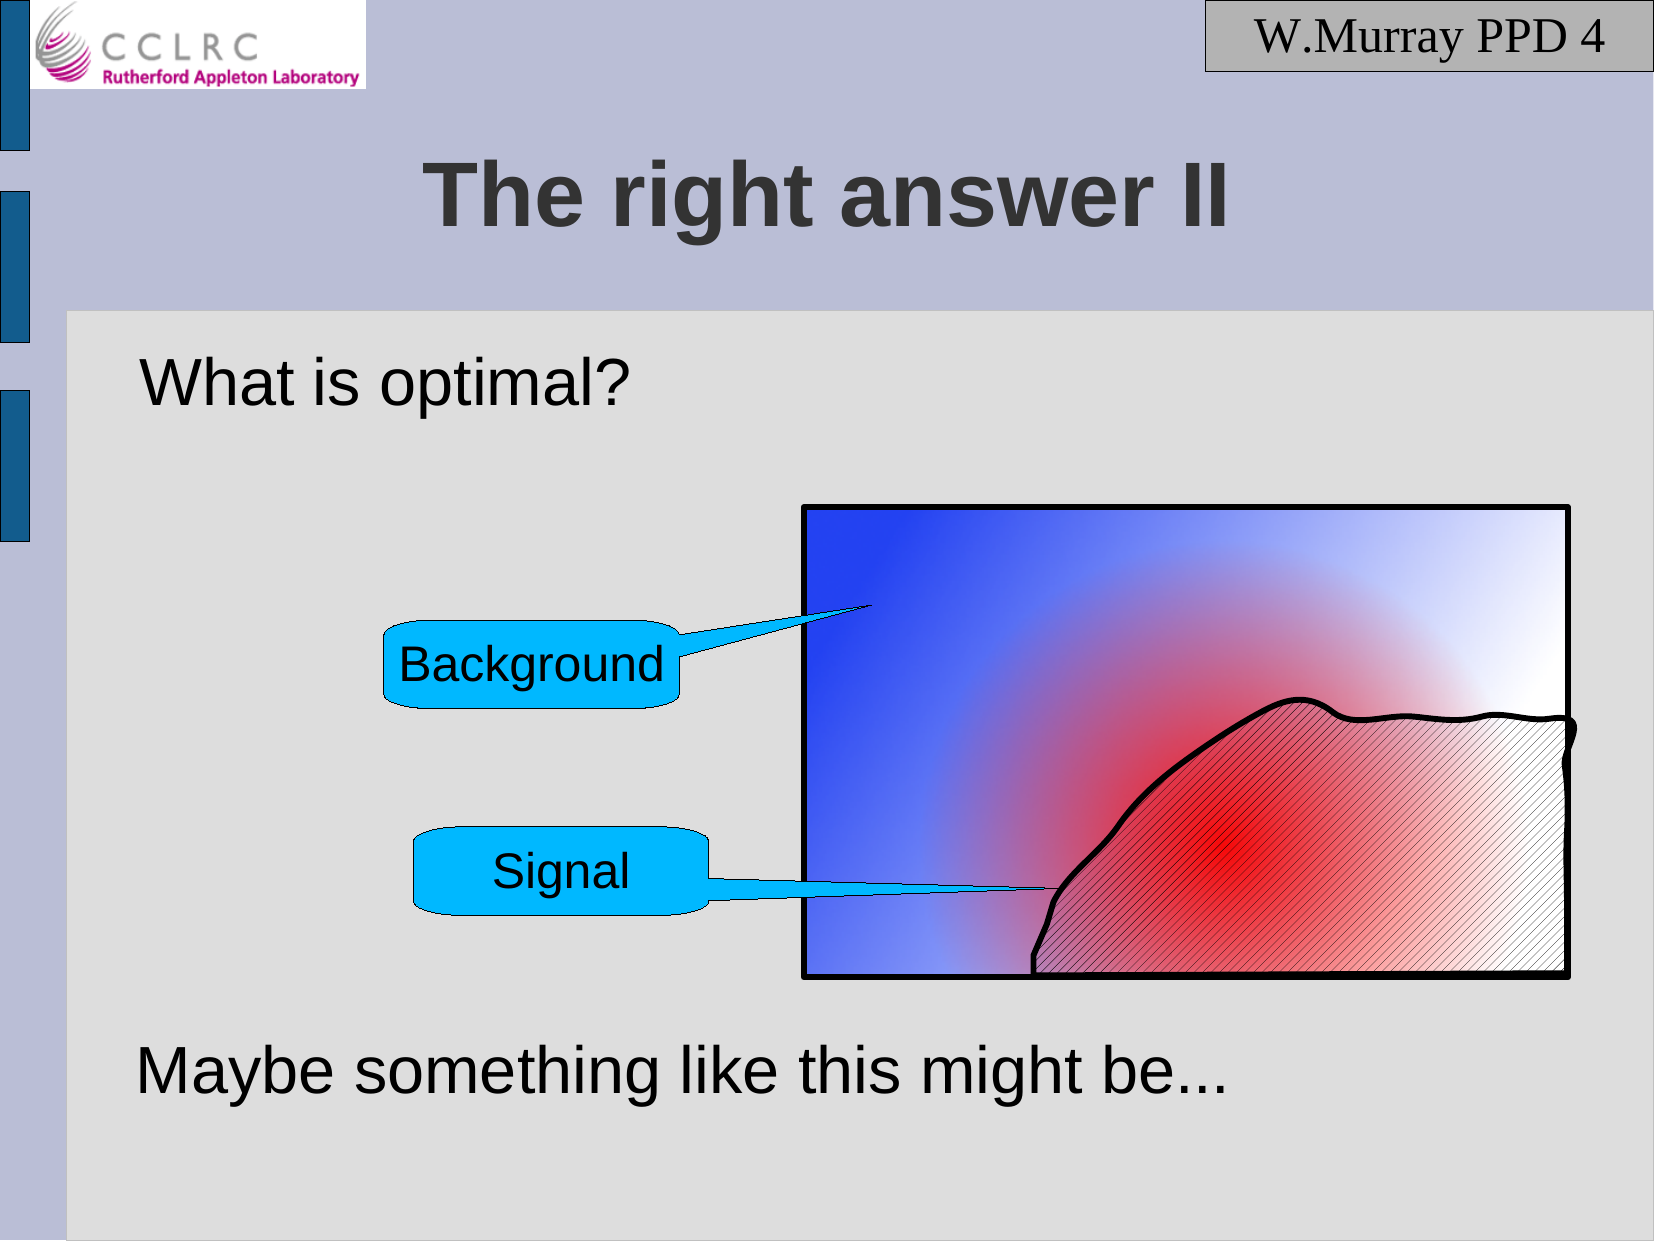

# The right answer II
What is optimal?
Background
Signal
Maybe something like this might be...